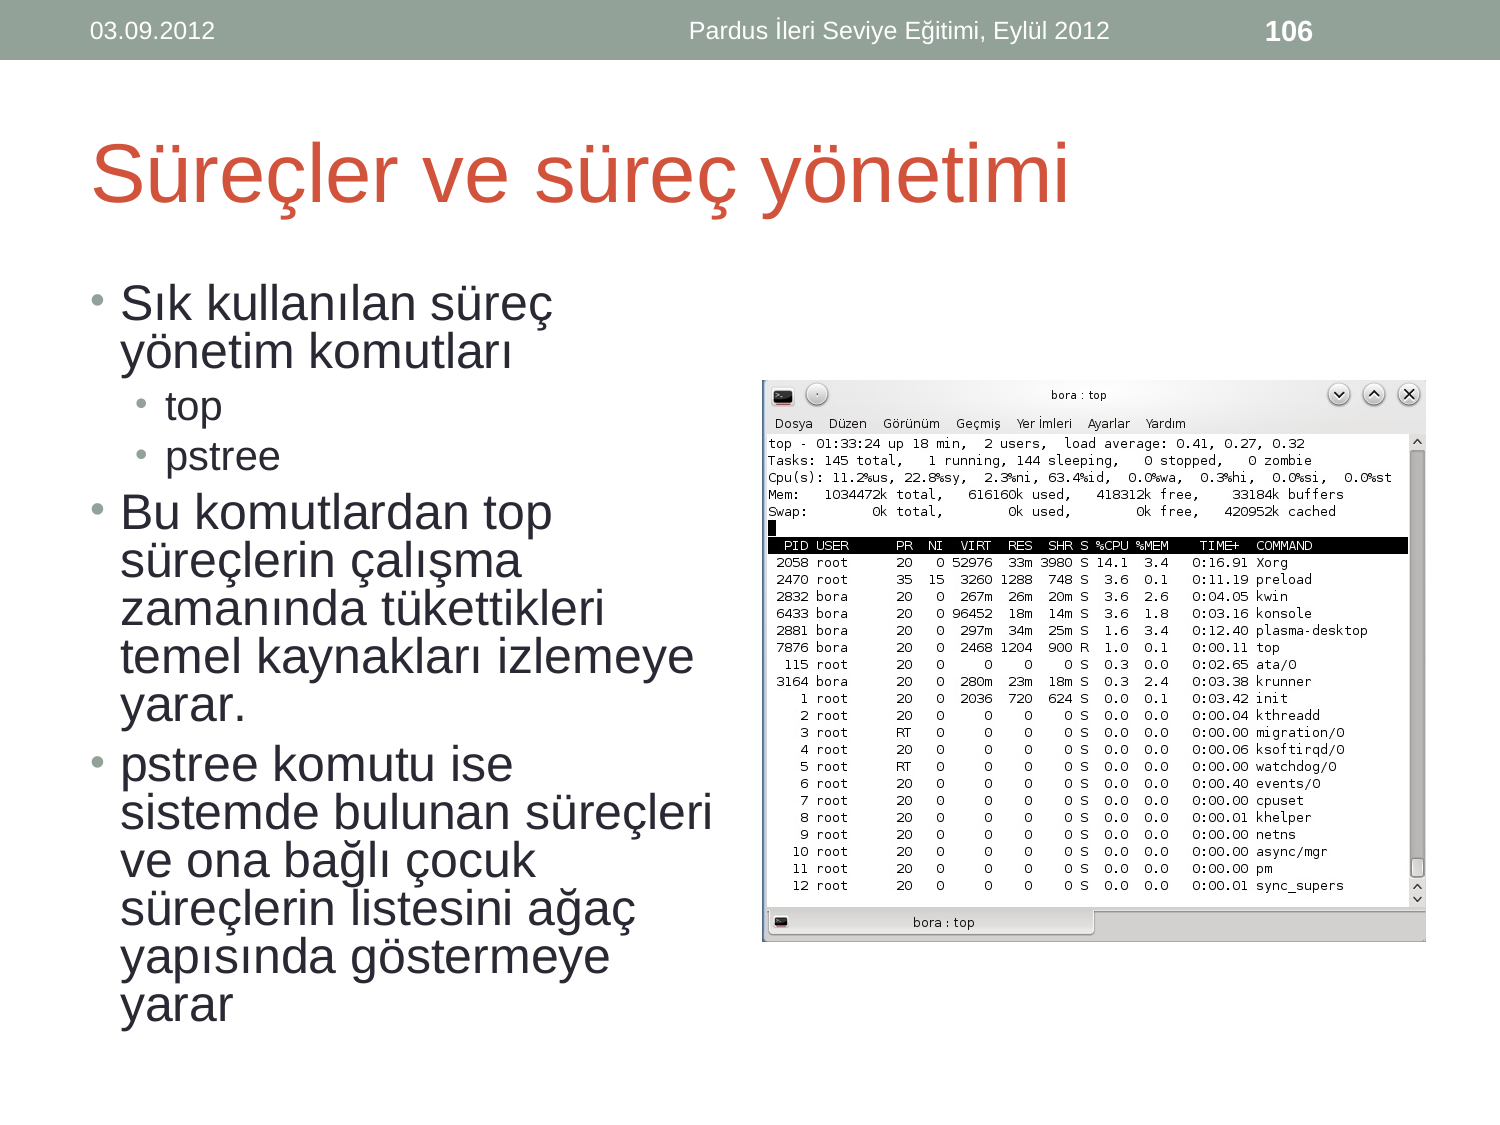

03.09.2012
Pardus İleri Seviye Eğitimi, Eylül 2012
# Süreçler ve süreç yönetimi
Sık kullanılan süreç yönetim komutları
top
pstree
Bu komutlardan top süreçlerin çalışma zamanında tükettikleri temel kaynakları izlemeye yarar.
pstree komutu ise sistemde bulunan süreçleri ve ona bağlı çocuk süreçlerin listesini ağaç yapısında göstermeye yarar